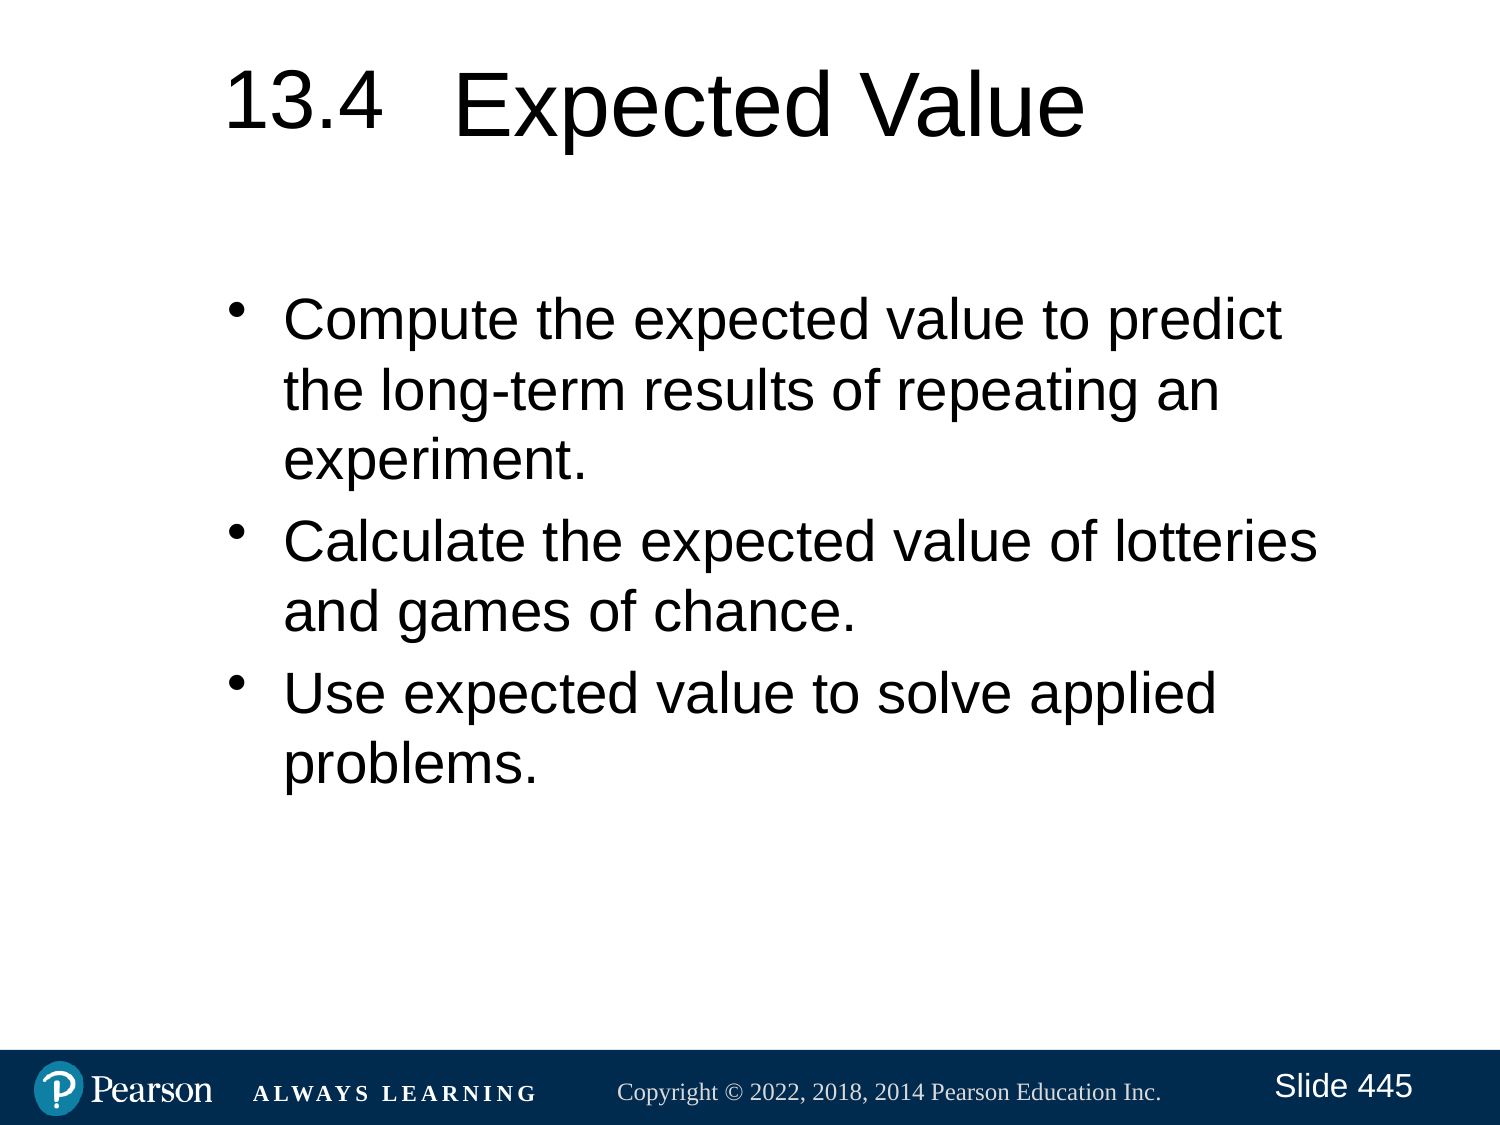

13.4
# Expected Value
Compute the expected value to predict the long-term results of repeating an experiment.
Calculate the expected value of lotteries and games of chance.
Use expected value to solve applied problems.